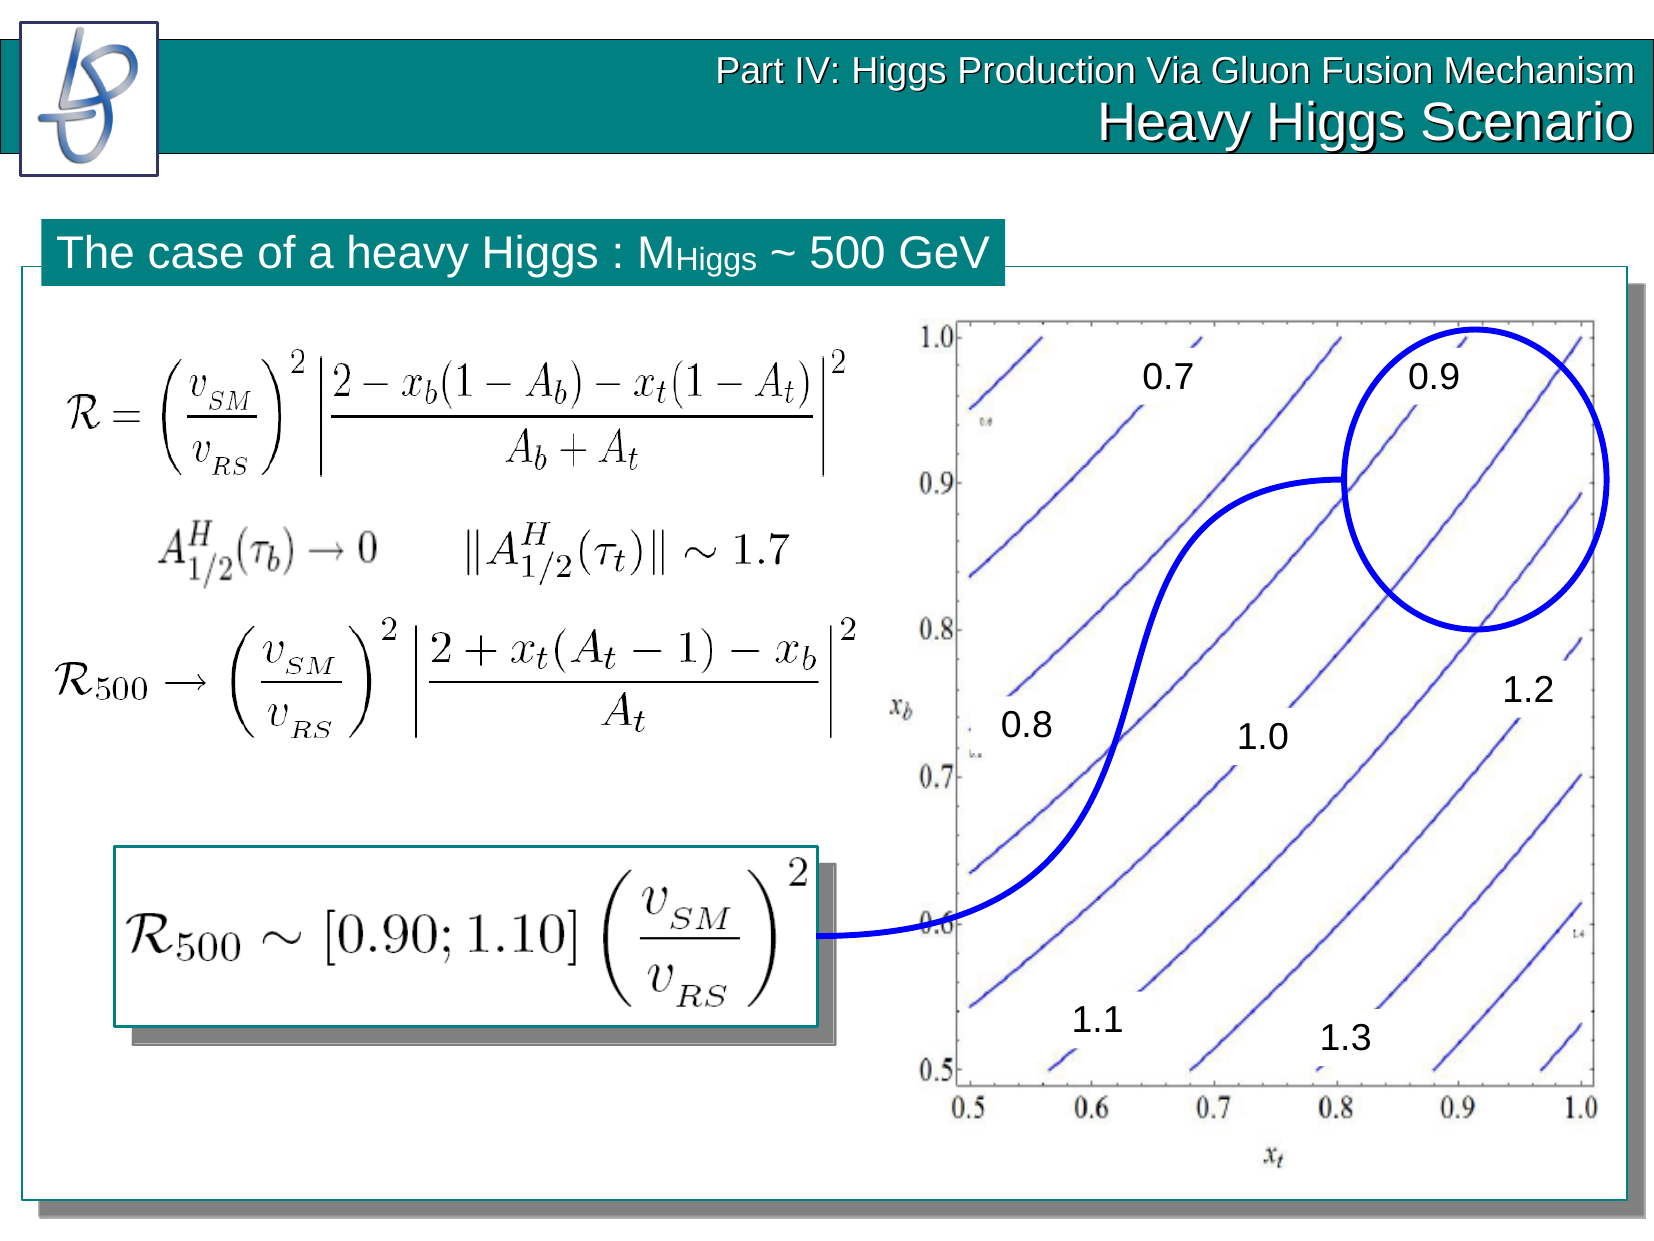

Part IV: Higgs Production Via Gluon Fusion Mechanism
Heavy Higgs Scenario
The case of a heavy Higgs : MHiggs ~ 500 GeV
0.9
0.7
1.2
0.8
1.0
1.1
1.3